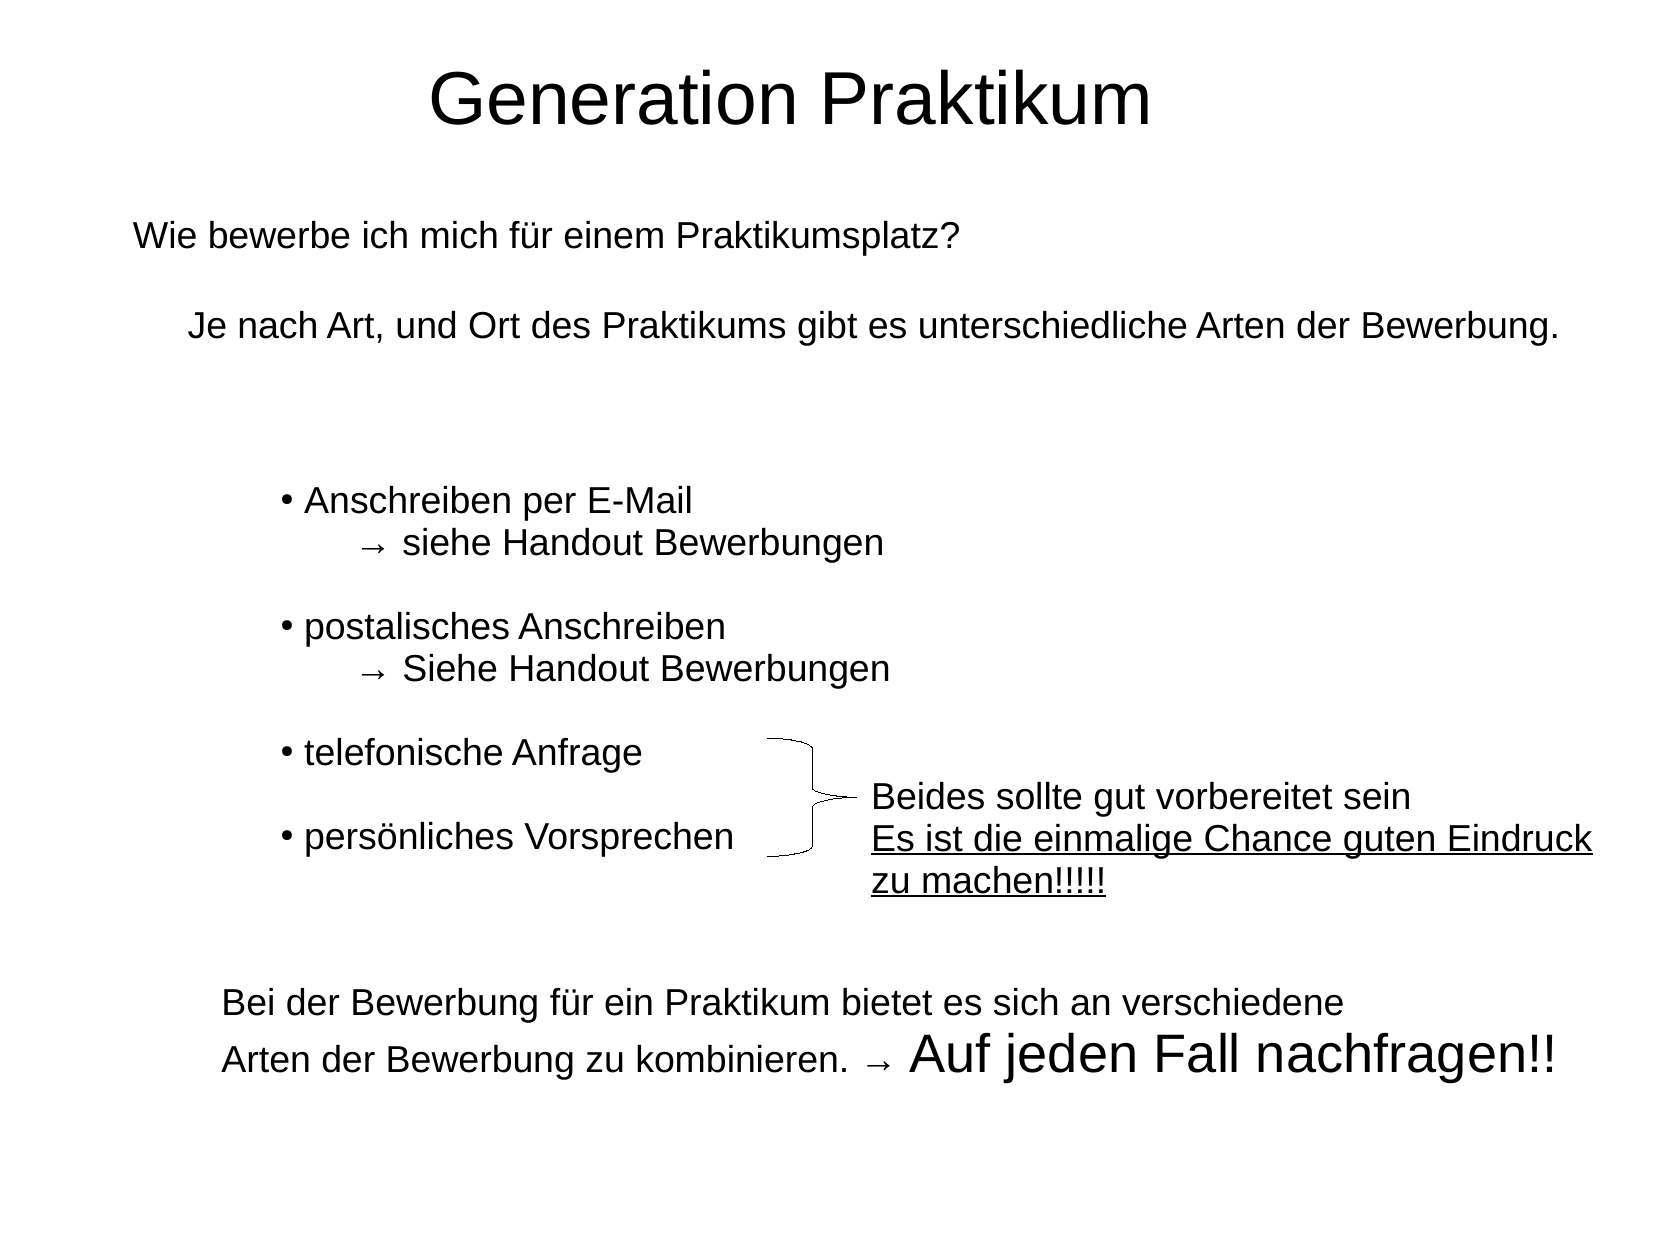

Generation Praktikum
Wie bewerbe ich mich für einem Praktikumsplatz?
Je nach Art, und Ort des Praktikums gibt es unterschiedliche Arten der Bewerbung.
 Anschreiben per E-Mail
 	→ siehe Handout Bewerbungen
 postalisches Anschreiben
 	→ Siehe Handout Bewerbungen
 telefonische Anfrage
 persönliches Vorsprechen
Beides sollte gut vorbereitet sein
Es ist die einmalige Chance guten Eindruck
zu machen!!!!!
Bei der Bewerbung für ein Praktikum bietet es sich an verschiedene
Arten der Bewerbung zu kombinieren. → Auf jeden Fall nachfragen!!